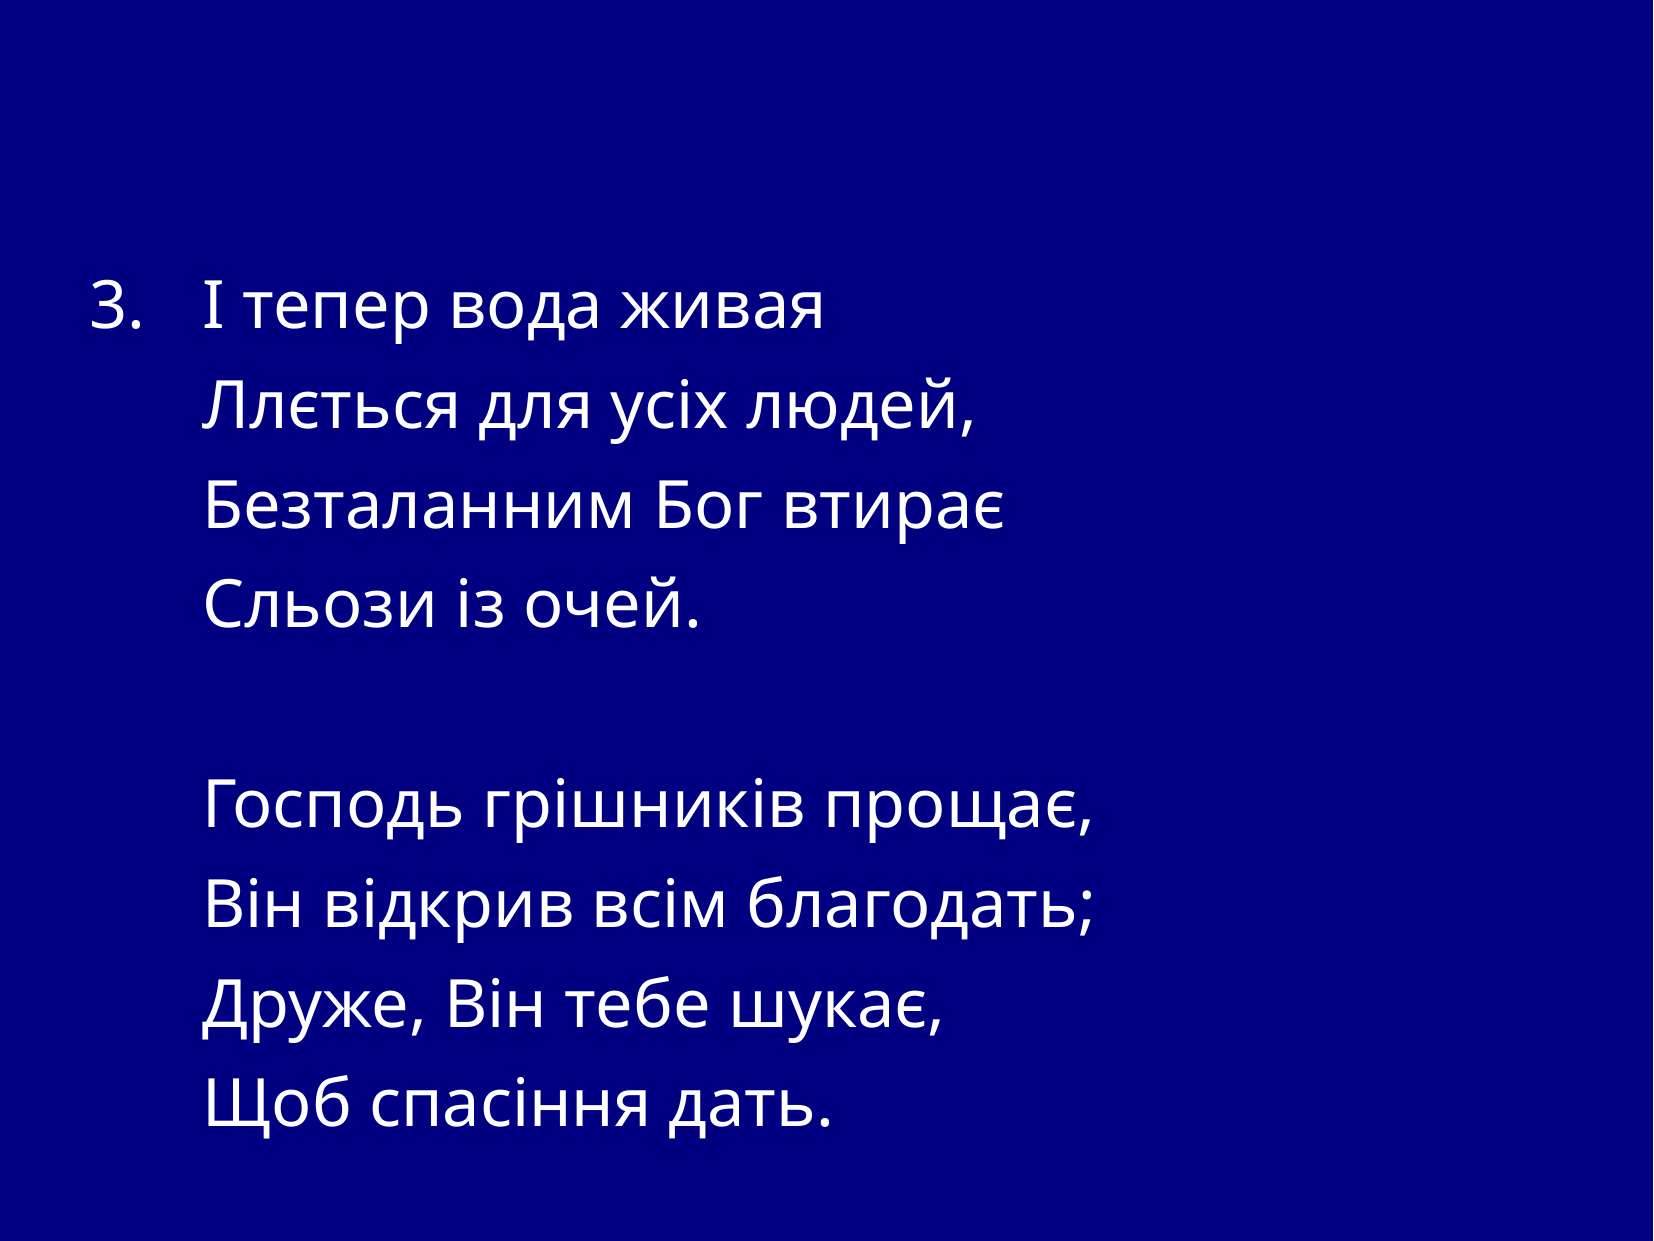

3.	І тепер вода живая
	Ллється для усіх людей,
	Безталанним Бог втирає
	Сльози із очей.
	Господь грішників прощає,
	Він відкрив всім благодать;
	Друже, Він тебе шукає,
	Щоб спасіння дать.